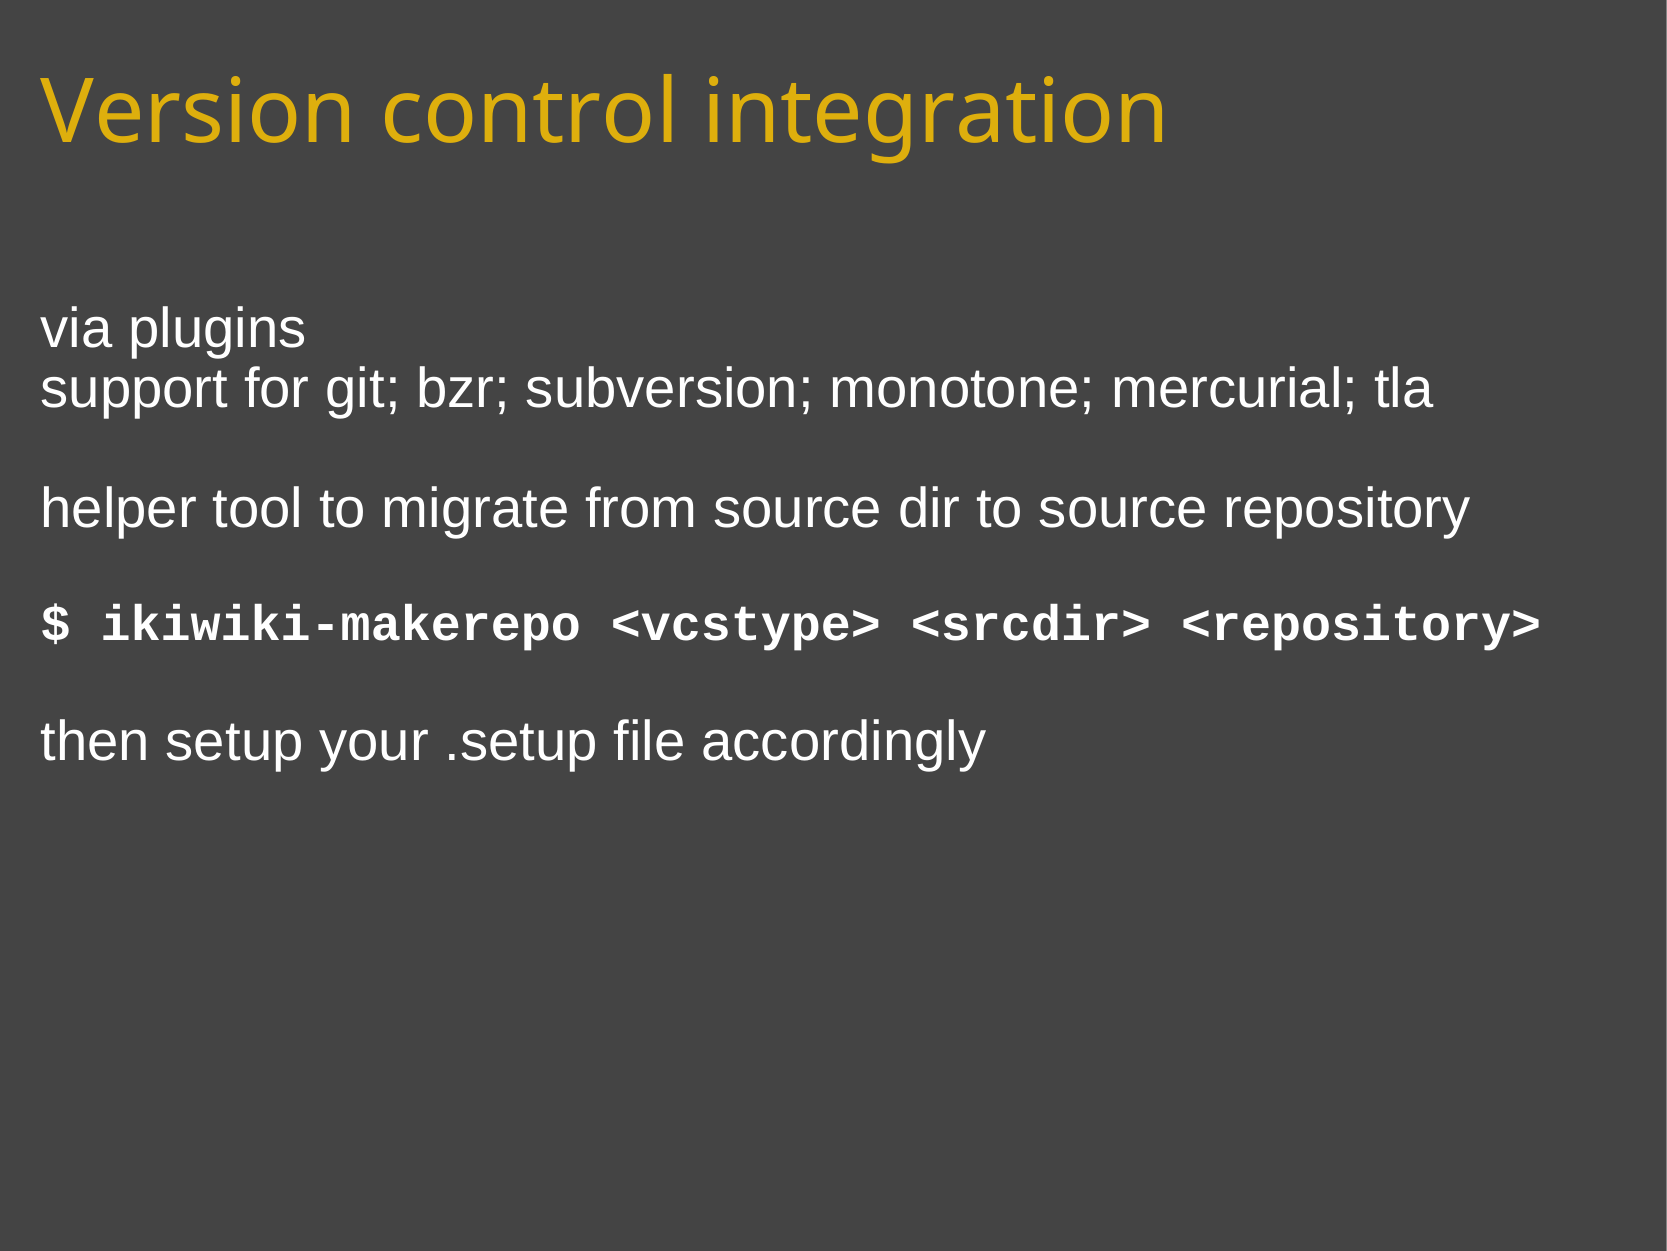

# Version control integration
via plugins
support for git; bzr; subversion; monotone; mercurial; tla
helper tool to migrate from source dir to source repository
$ ikiwiki-makerepo <vcstype> <srcdir> <repository>
then setup your .setup file accordingly